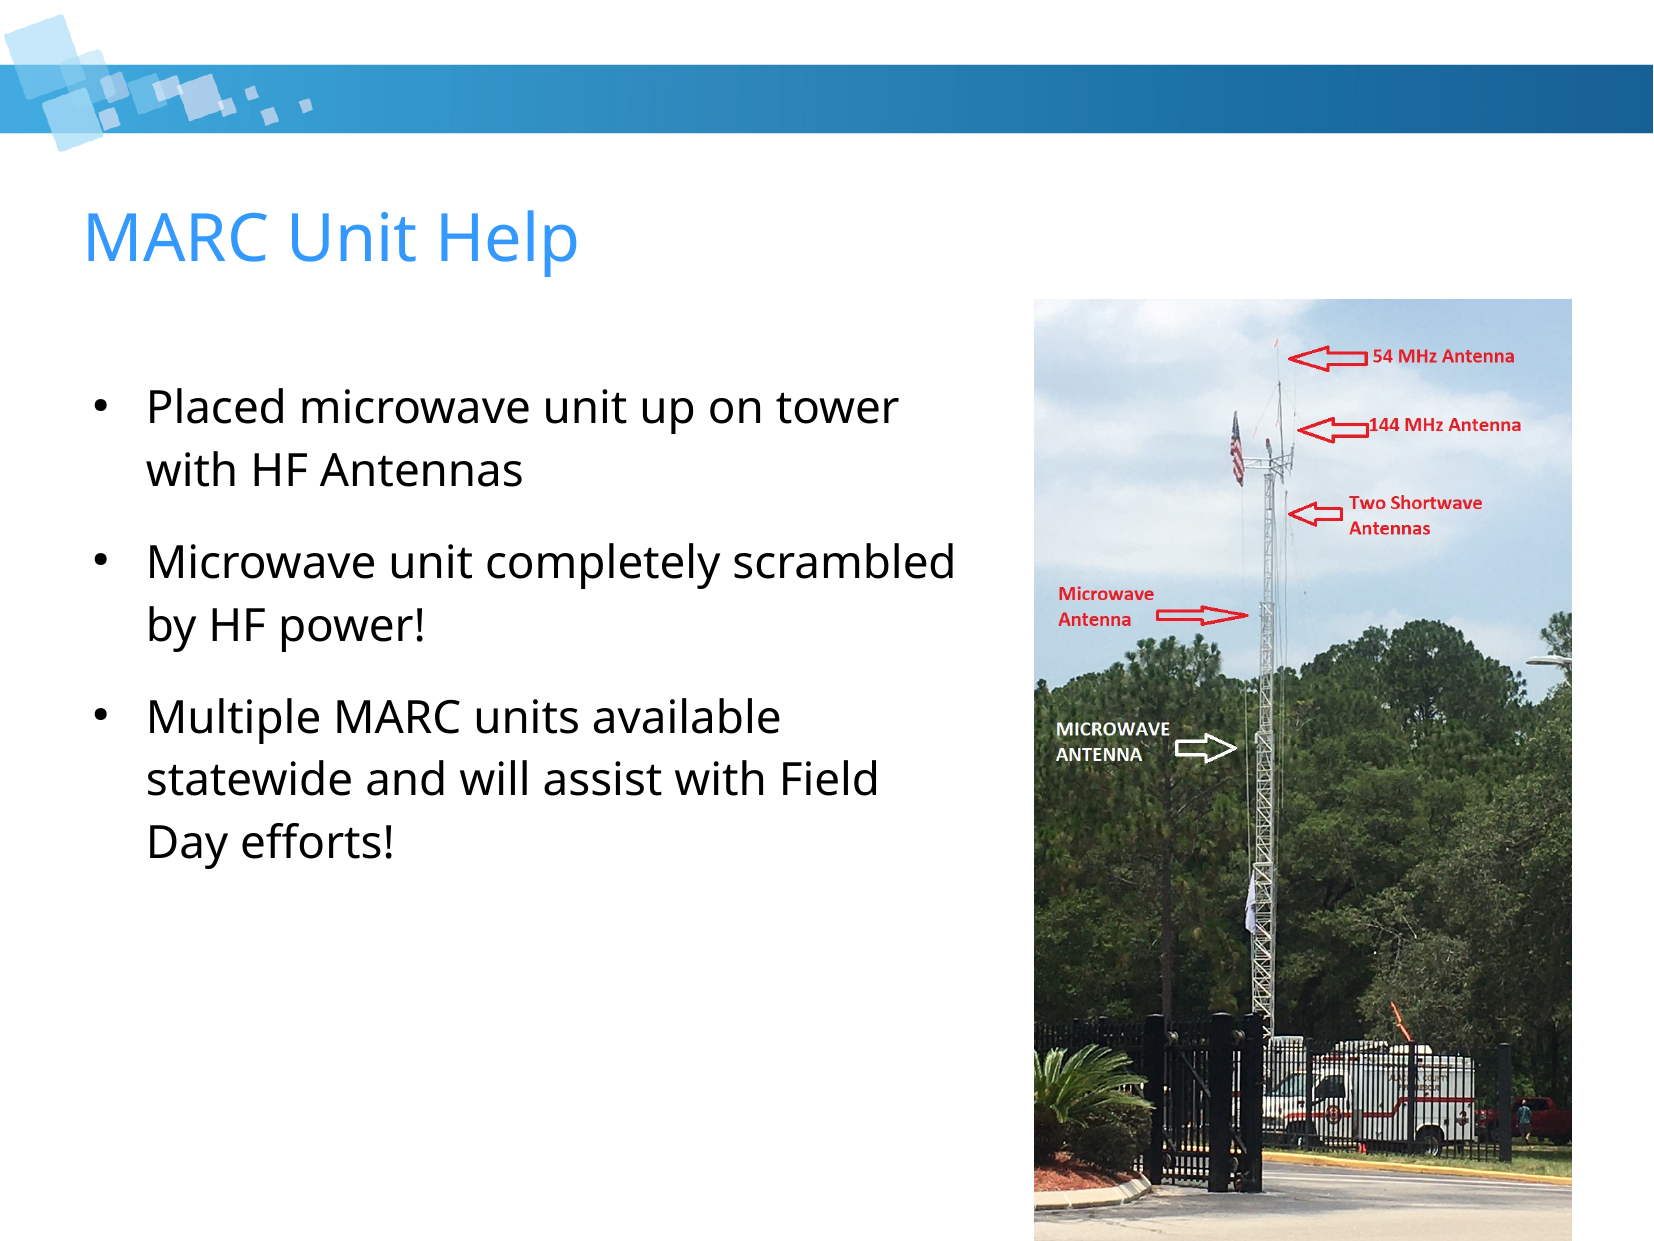

# MARC Unit Help
Placed microwave unit up on tower with HF Antennas
Microwave unit completely scrambled by HF power!
Multiple MARC units available statewide and will assist with Field Day efforts!